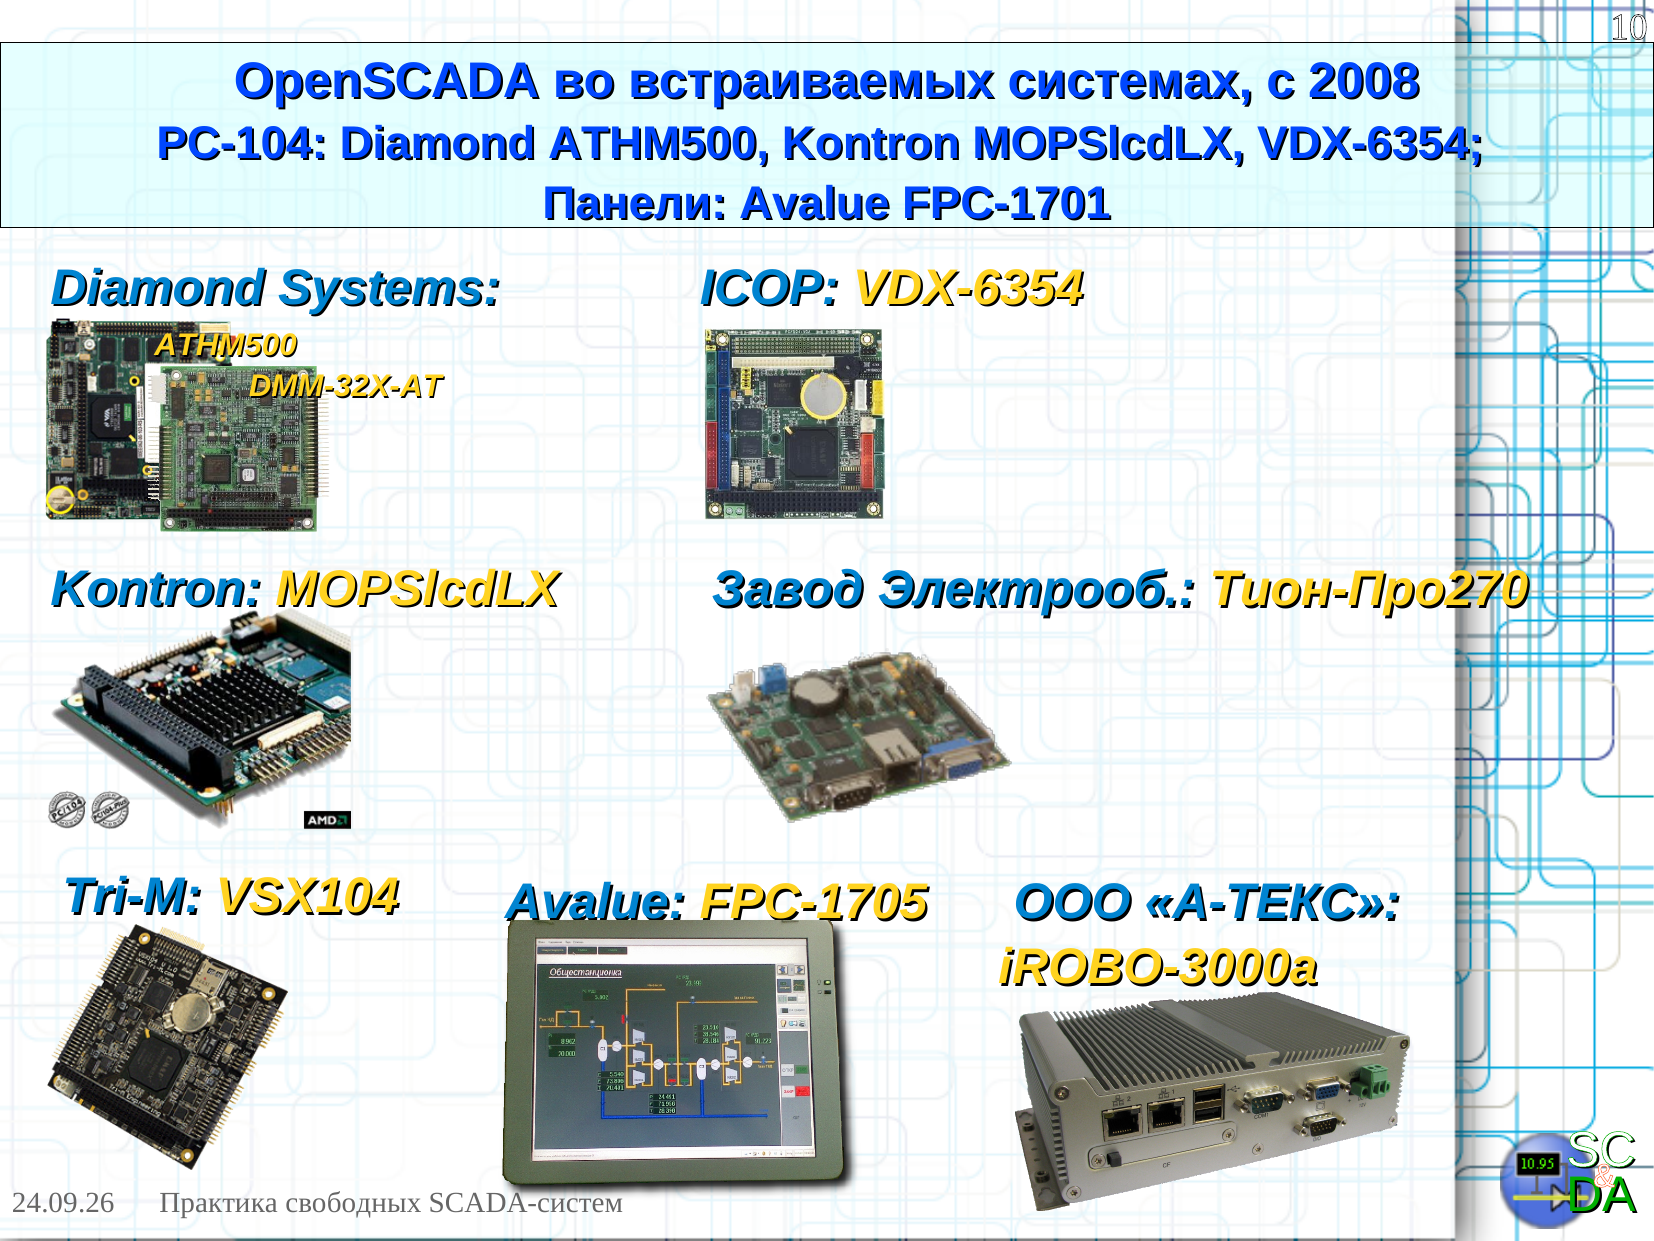

10
# OpenSCADA во встраиваемых системах, с 2008 PC-104: Diamond ATHM500, Kontron MOPSlcdLX, VDX-6354; Панели: Avalue FPC-1701
Diamond Systems:
ICOP: VDX-6354
ATHM500
DMM-32X-AT
Kontron: MOPSlcdLX
Завод Электрооб.: Тион-Про270
Tri-M: VSX104
Avalue: FPC-1705
OOO «А-ТЕКС»: iROBO-3000a
Практика свободных SCADA-систем